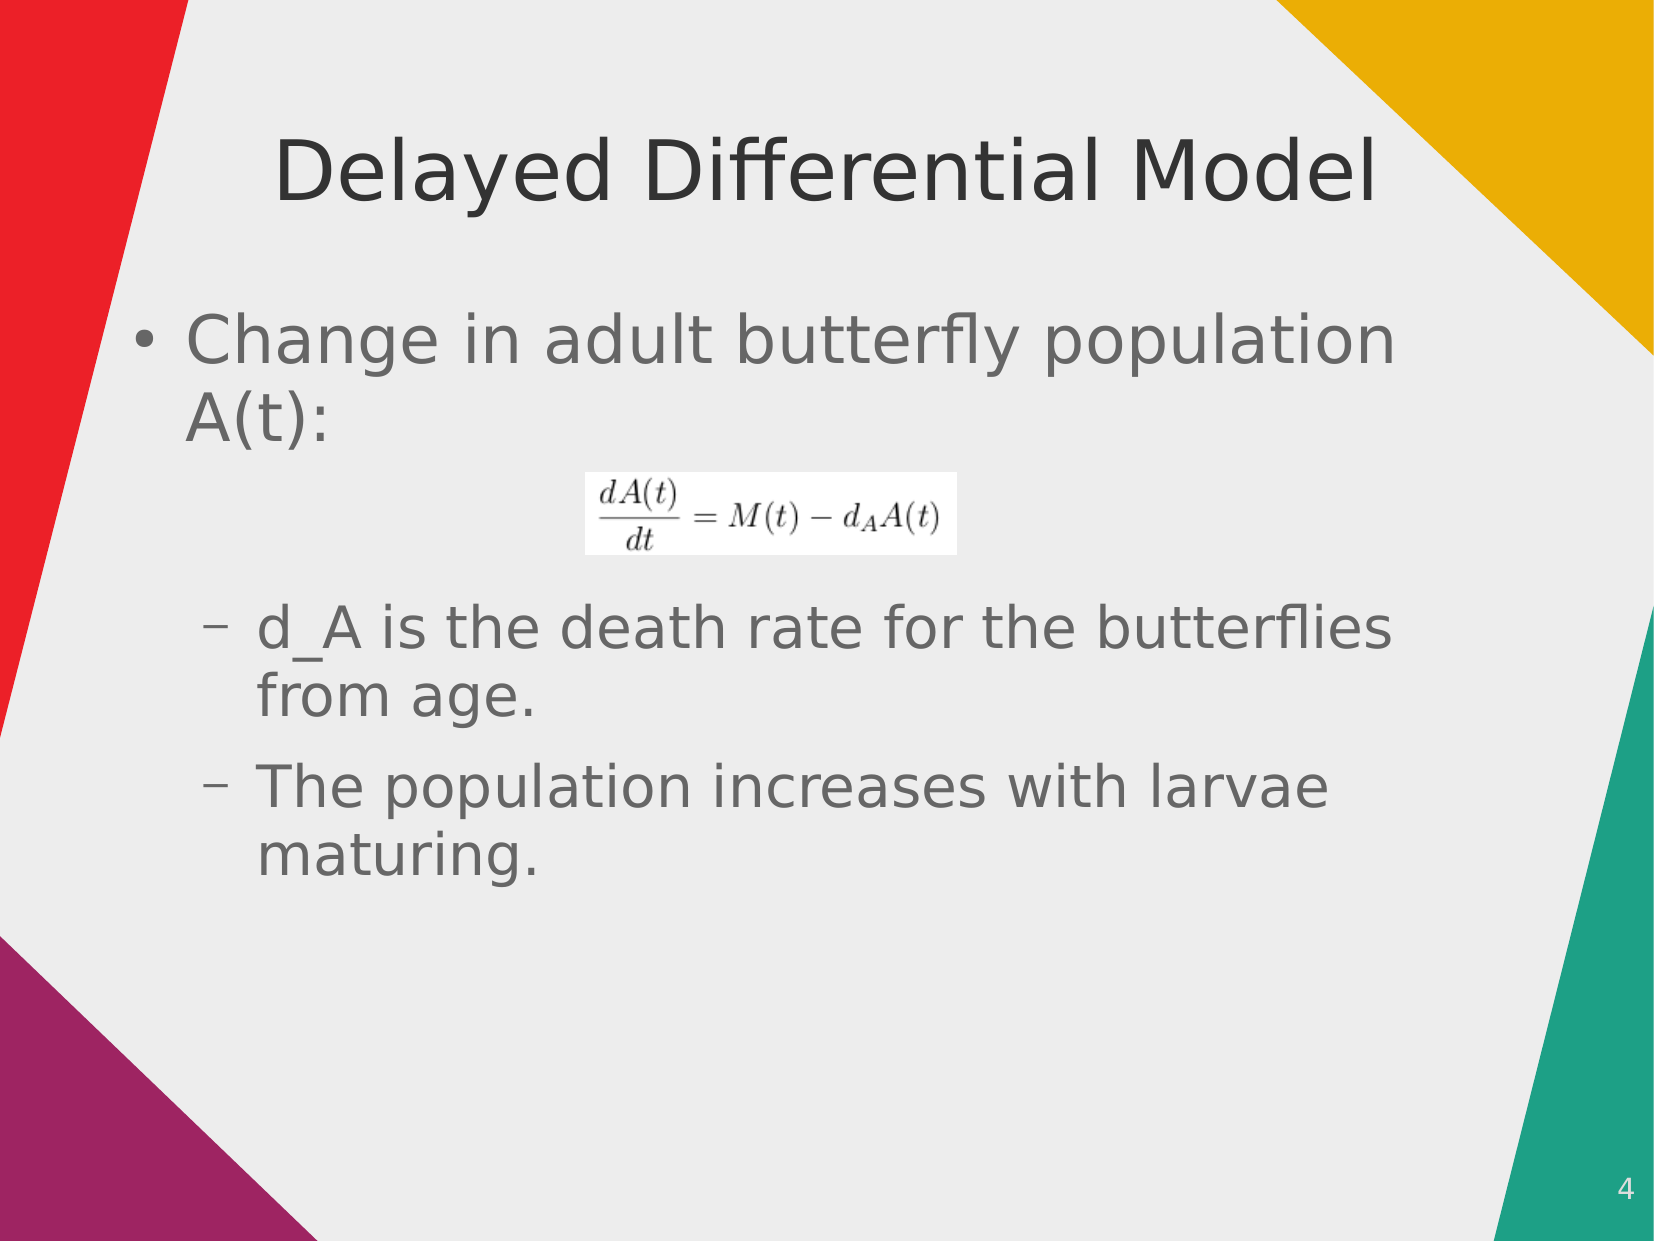

# Delayed Differential Model
Change in adult butterfly population A(t):
d_A is the death rate for the butterflies from age.
The population increases with larvae maturing.
4